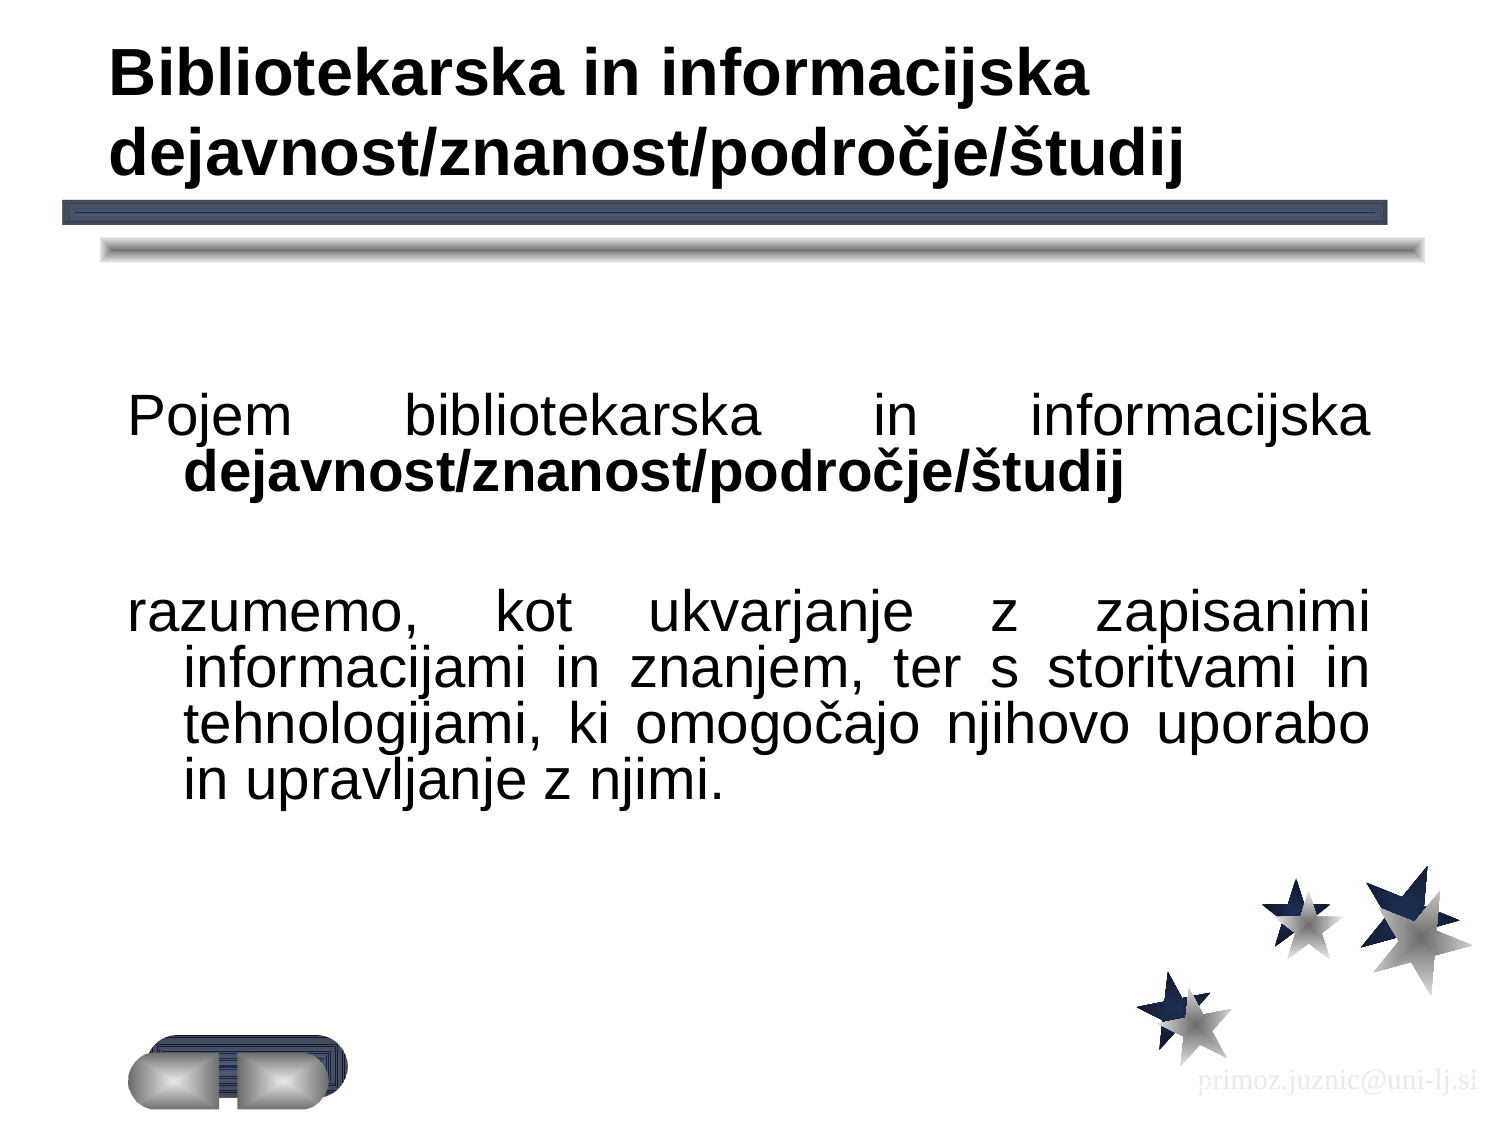

# Bibliotekarska in informacijska dejavnost/znanost/področje/študij
Pojem bibliotekarska in informacijska dejavnost/znanost/področje/študij
razumemo, kot ukvarjanje z zapisanimi informacijami in znanjem, ter s storitvami in tehnologijami, ki omogočajo njihovo uporabo in upravljanje z njimi.
Primoz Juznic, BINK, FF, Univerza v Ljubljani